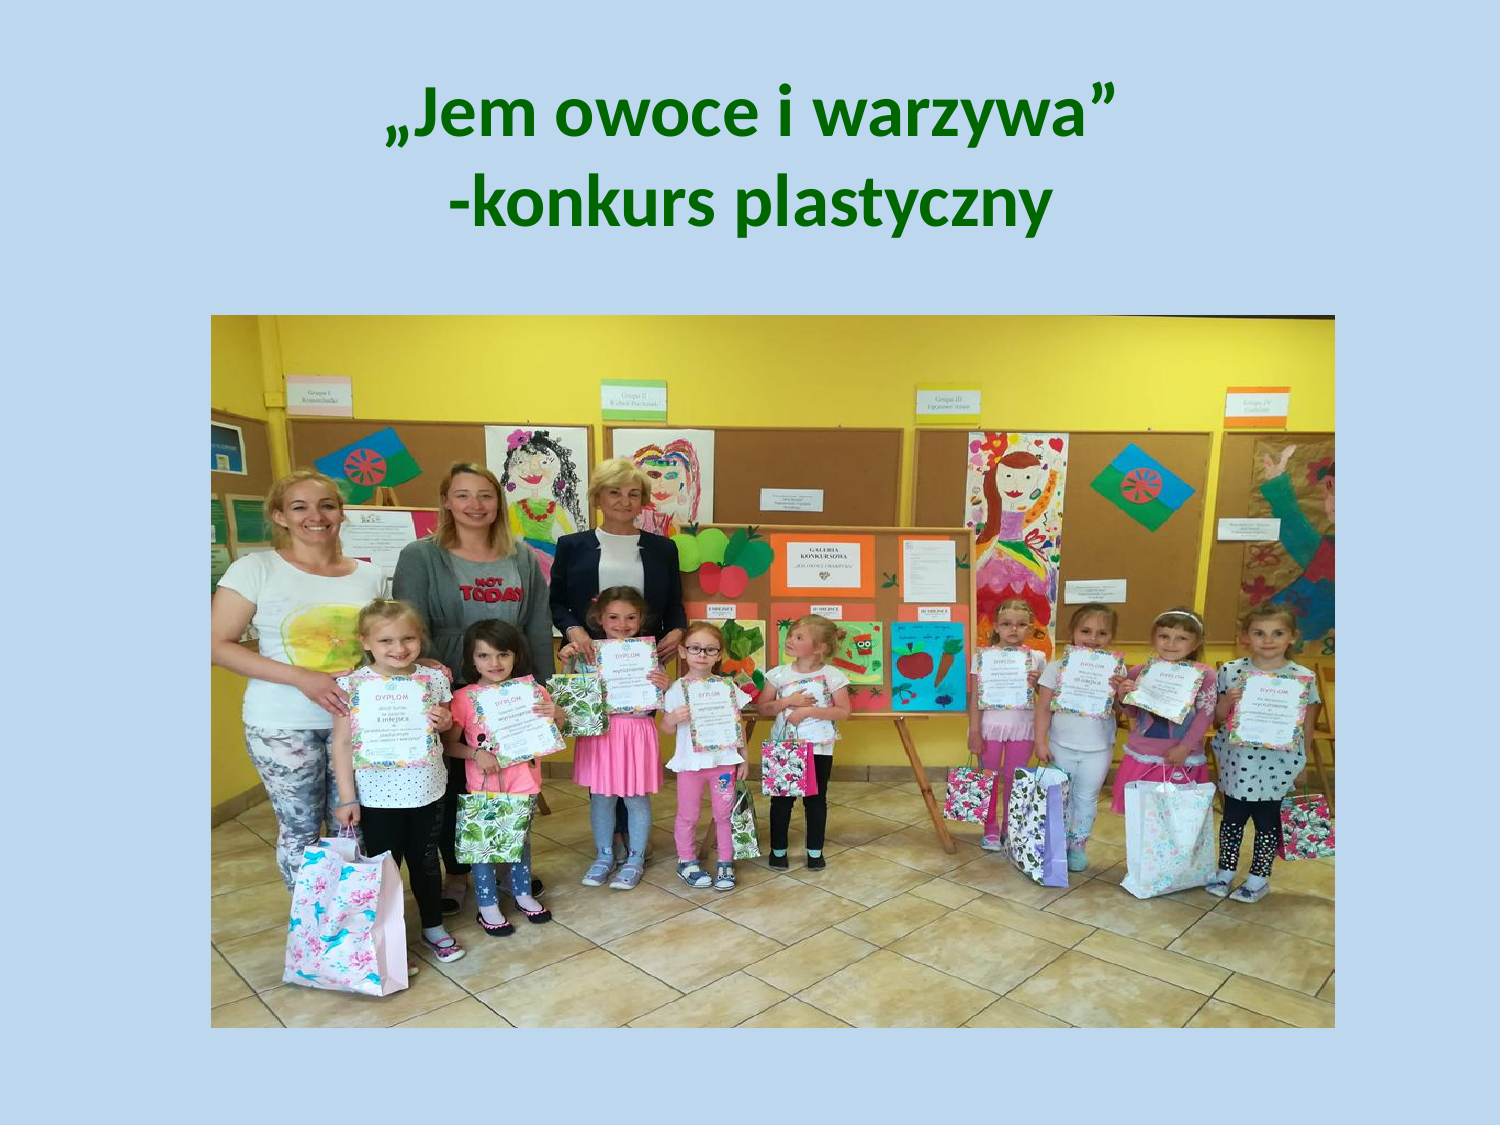

# „Jem owoce i warzywa” -konkurs plastyczny